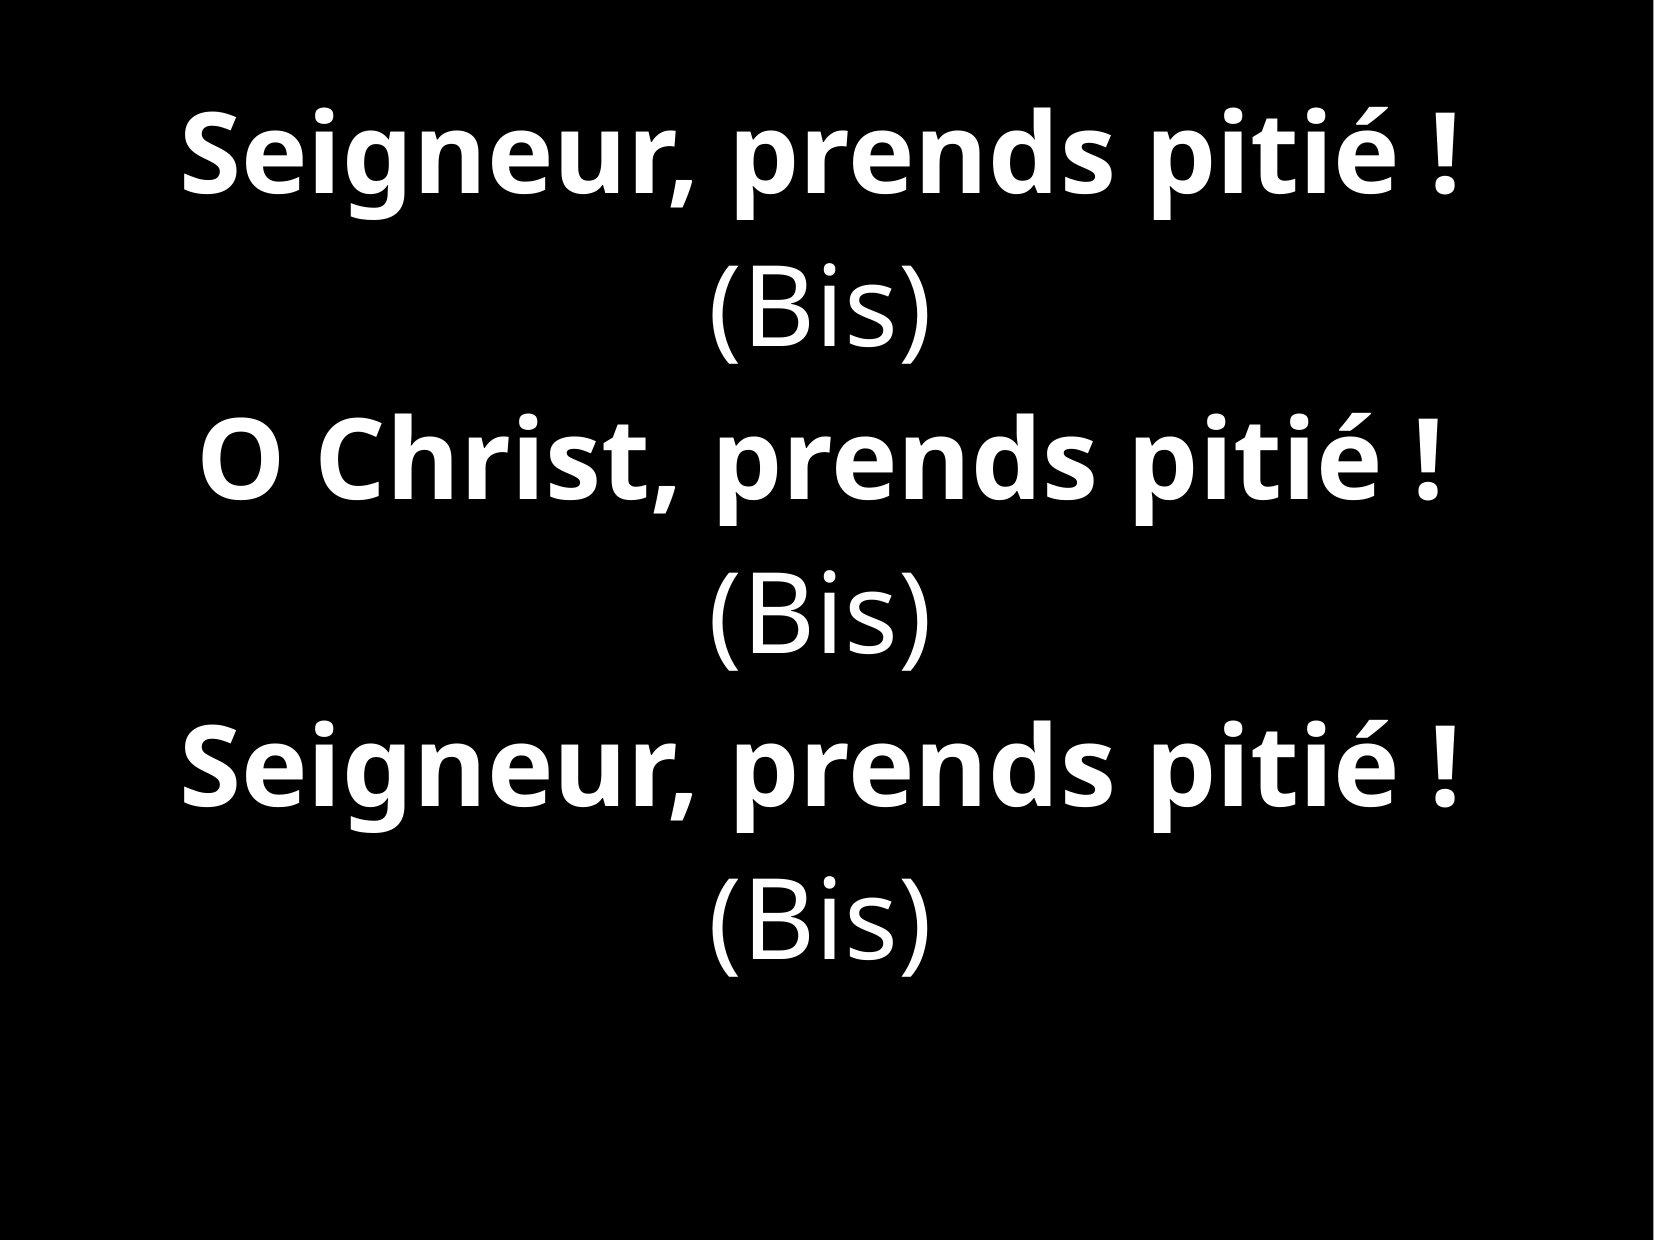

# Seigneur, prends pitié !
(Bis)
O Christ, prends pitié !
(Bis)
Seigneur, prends pitié !
(Bis)